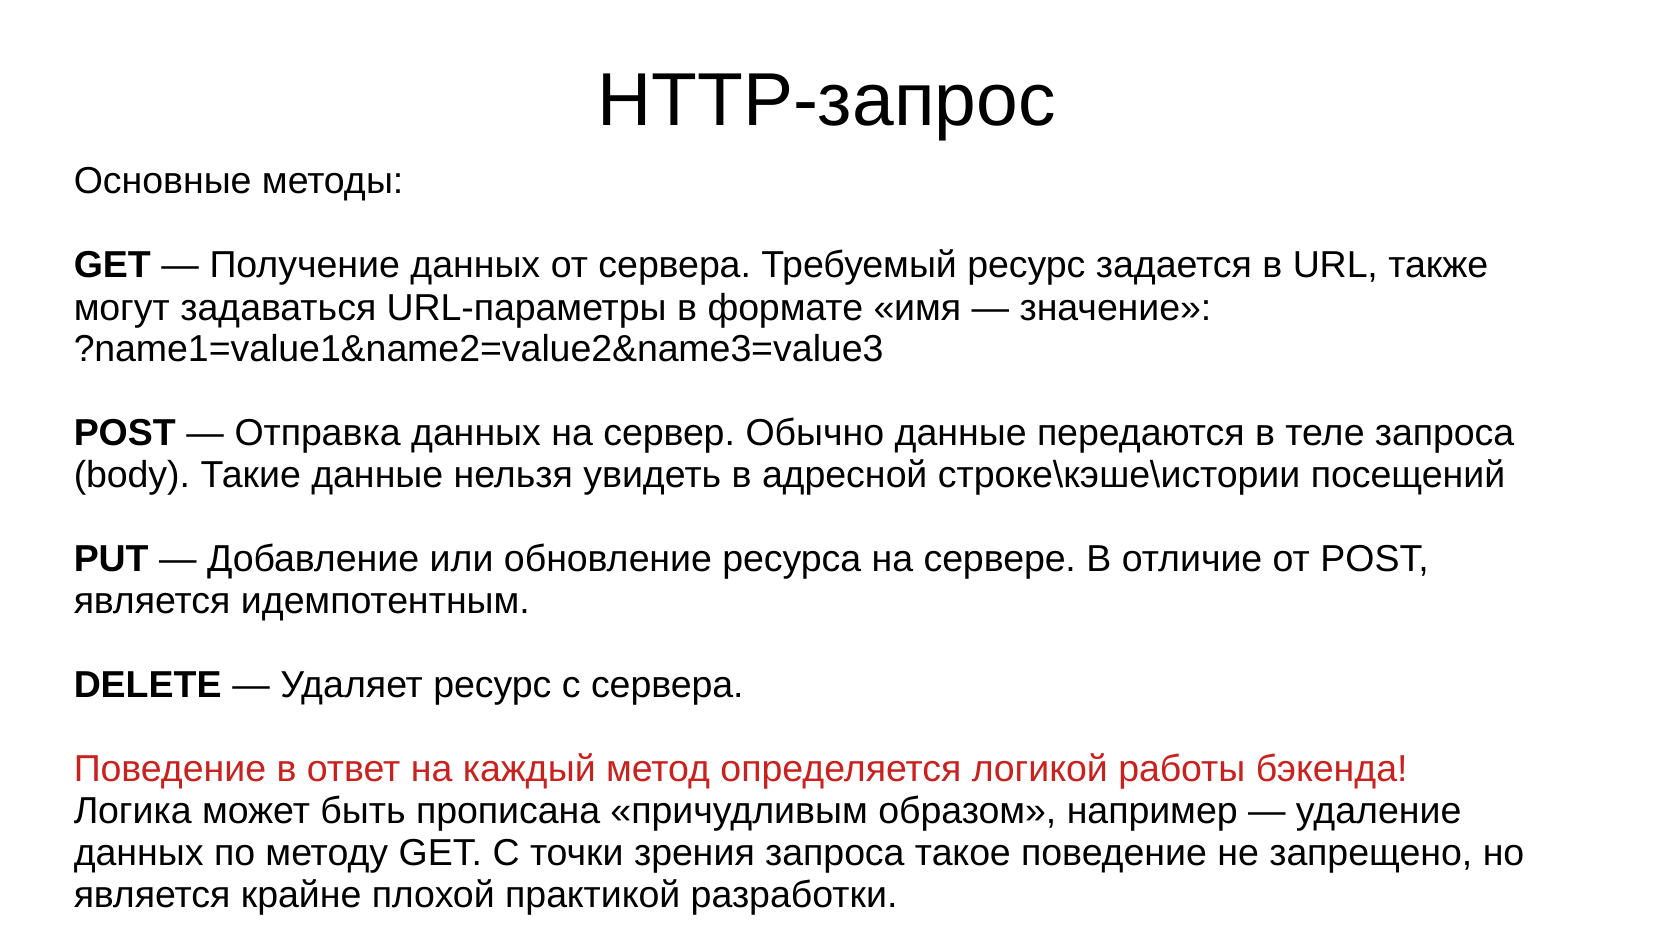

# HTTP-запрос
Основные методы:
GET — Получение данных от сервера. Требуемый ресурс задается в URL, также могут задаваться URL-параметры в формате «имя — значение»:
?name1=value1&name2=value2&name3=value3
POST — Отправка данных на сервер. Обычно данные передаются в теле запроса (body). Такие данные нельзя увидеть в адресной строке\кэше\истории посещений
PUT — Добавление или обновление ресурса на сервере. В отличие от POST, является идемпотентным.
DELETE — Удаляет ресурс с сервера.
Поведение в ответ на каждый метод определяется логикой работы бэкенда!
Логика может быть прописана «причудливым образом», например — удаление данных по методу GET. С точки зрения запроса такое поведение не запрещено, но является крайне плохой практикой разработки.